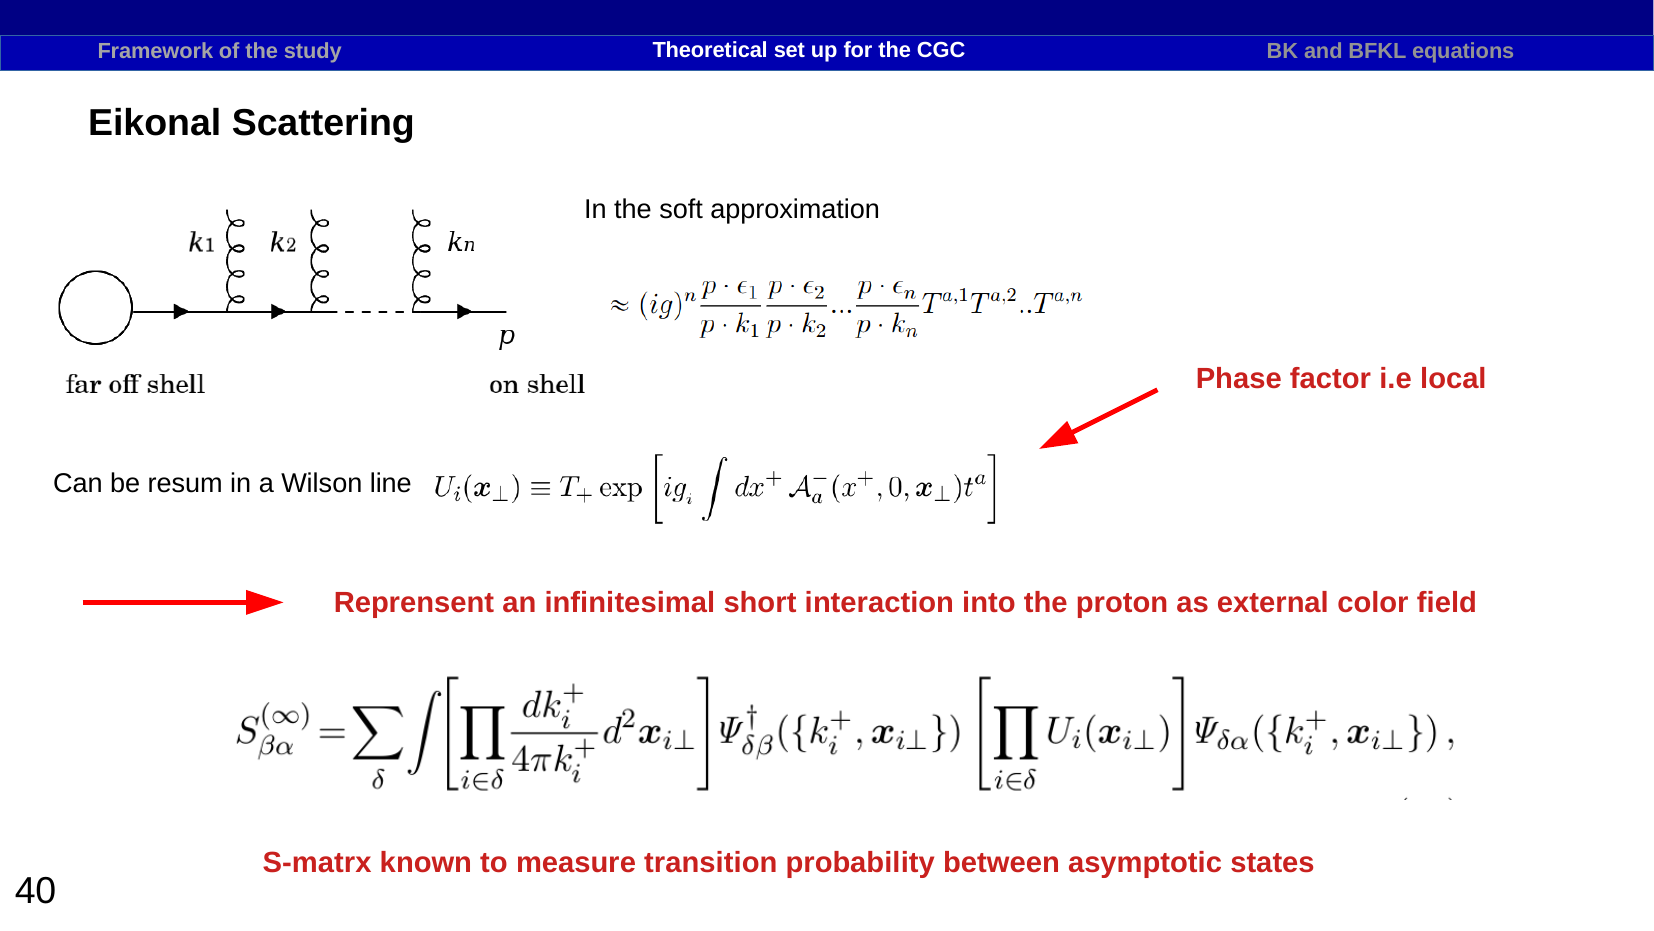

Theoretical set up for the CGC
Framework of the study
BK and BFKL equations
Eikonal Scattering
In the soft approximation
Phase factor i.e local
Can be resum in a Wilson line
Reprensent an infinitesimal short interaction into the proton as external color field
S-matrx known to measure transition probability between asymptotic states